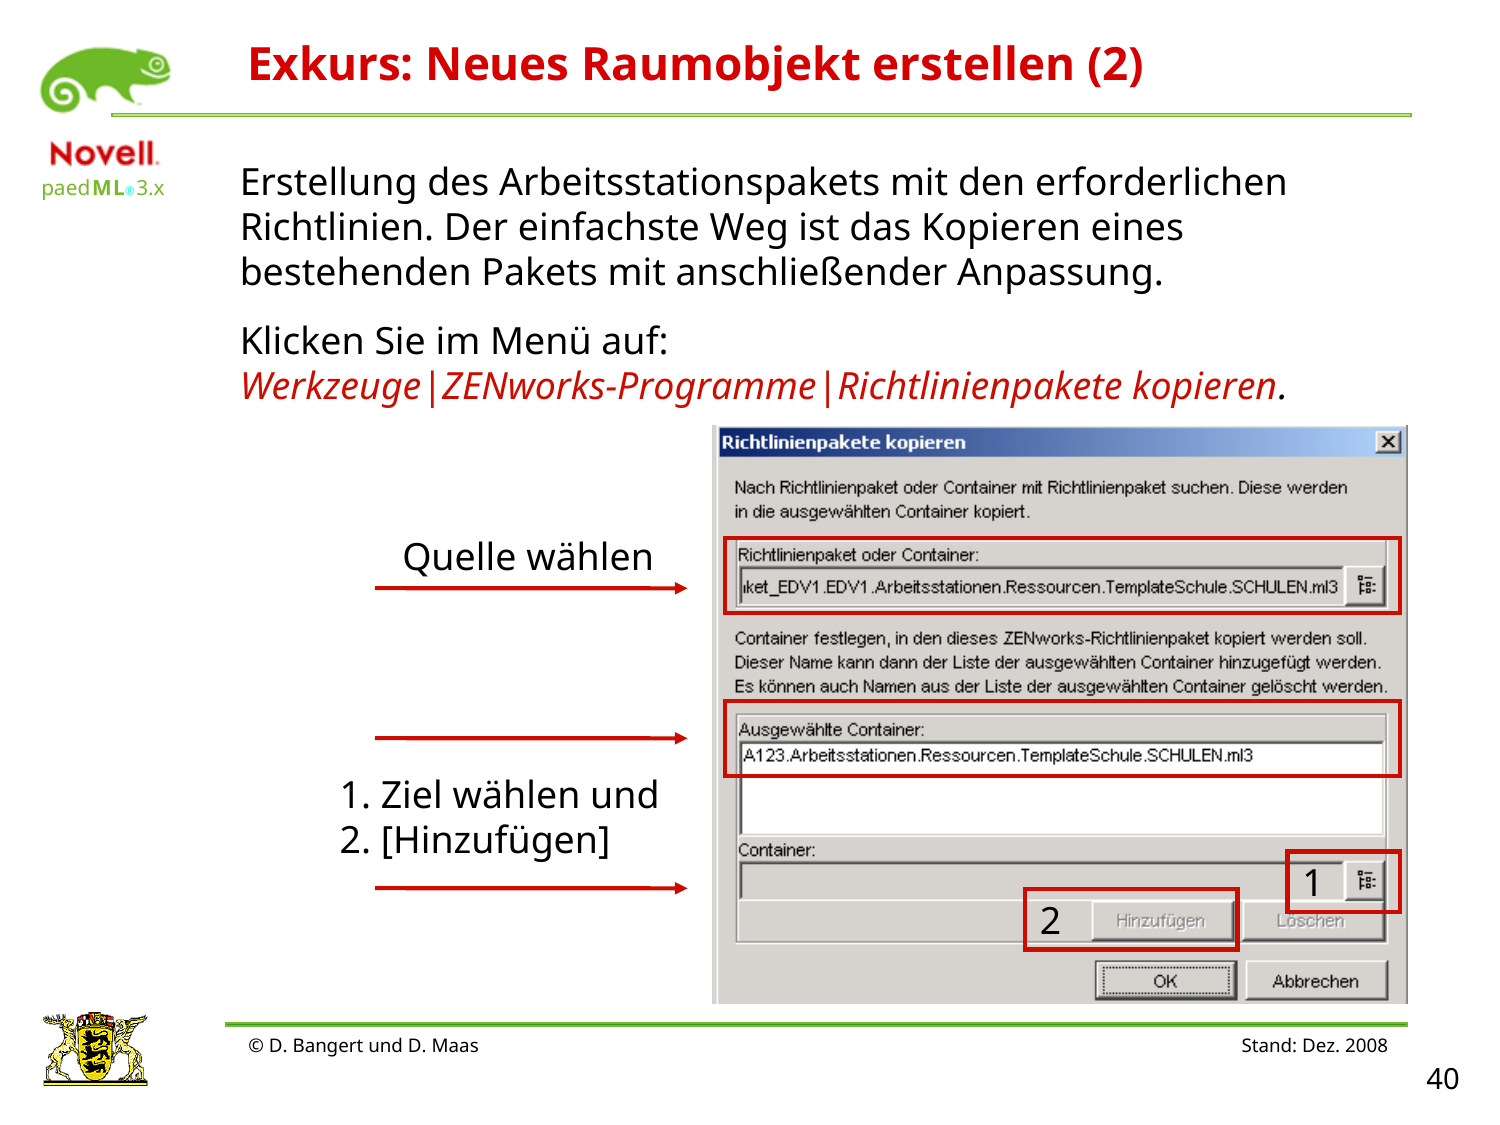

# Exkurs: Neues Raumobjekt erstellen (2)‏
Erstellung des Arbeitsstationspakets mit den erforderlichen Richtlinien. Der einfachste Weg ist das Kopieren eines bestehenden Pakets mit anschließender Anpassung.
Klicken Sie im Menü auf:
Werkzeuge|ZENworks-Programme|Richtlinienpakete kopieren.
Quelle wählen
1. Ziel wählen und 2. [Hinzufügen]
1
2
© D. Bangert und D. Maas
Dez. 2008
40